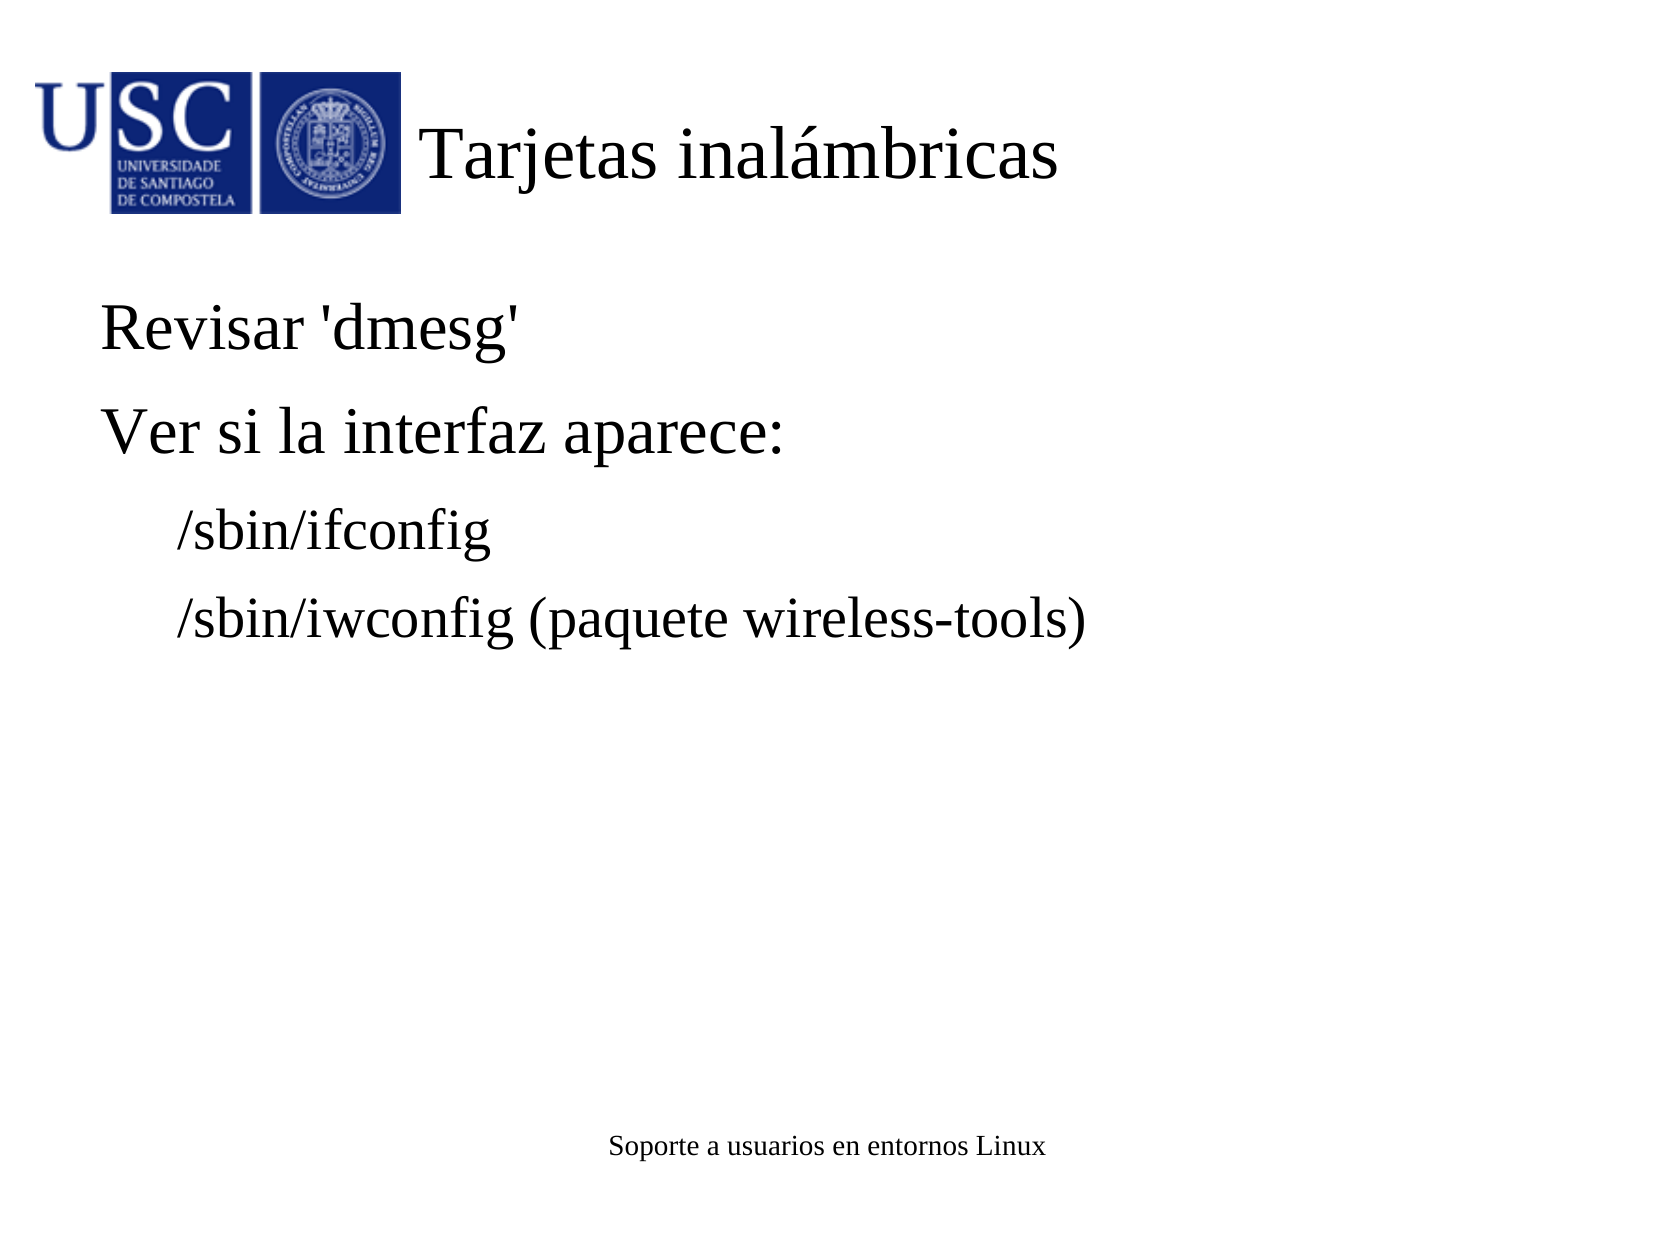

# Tarjetas inalámbricas
Revisar 'dmesg'
Ver si la interfaz aparece:
/sbin/ifconfig
/sbin/iwconfig (paquete wireless-tools)